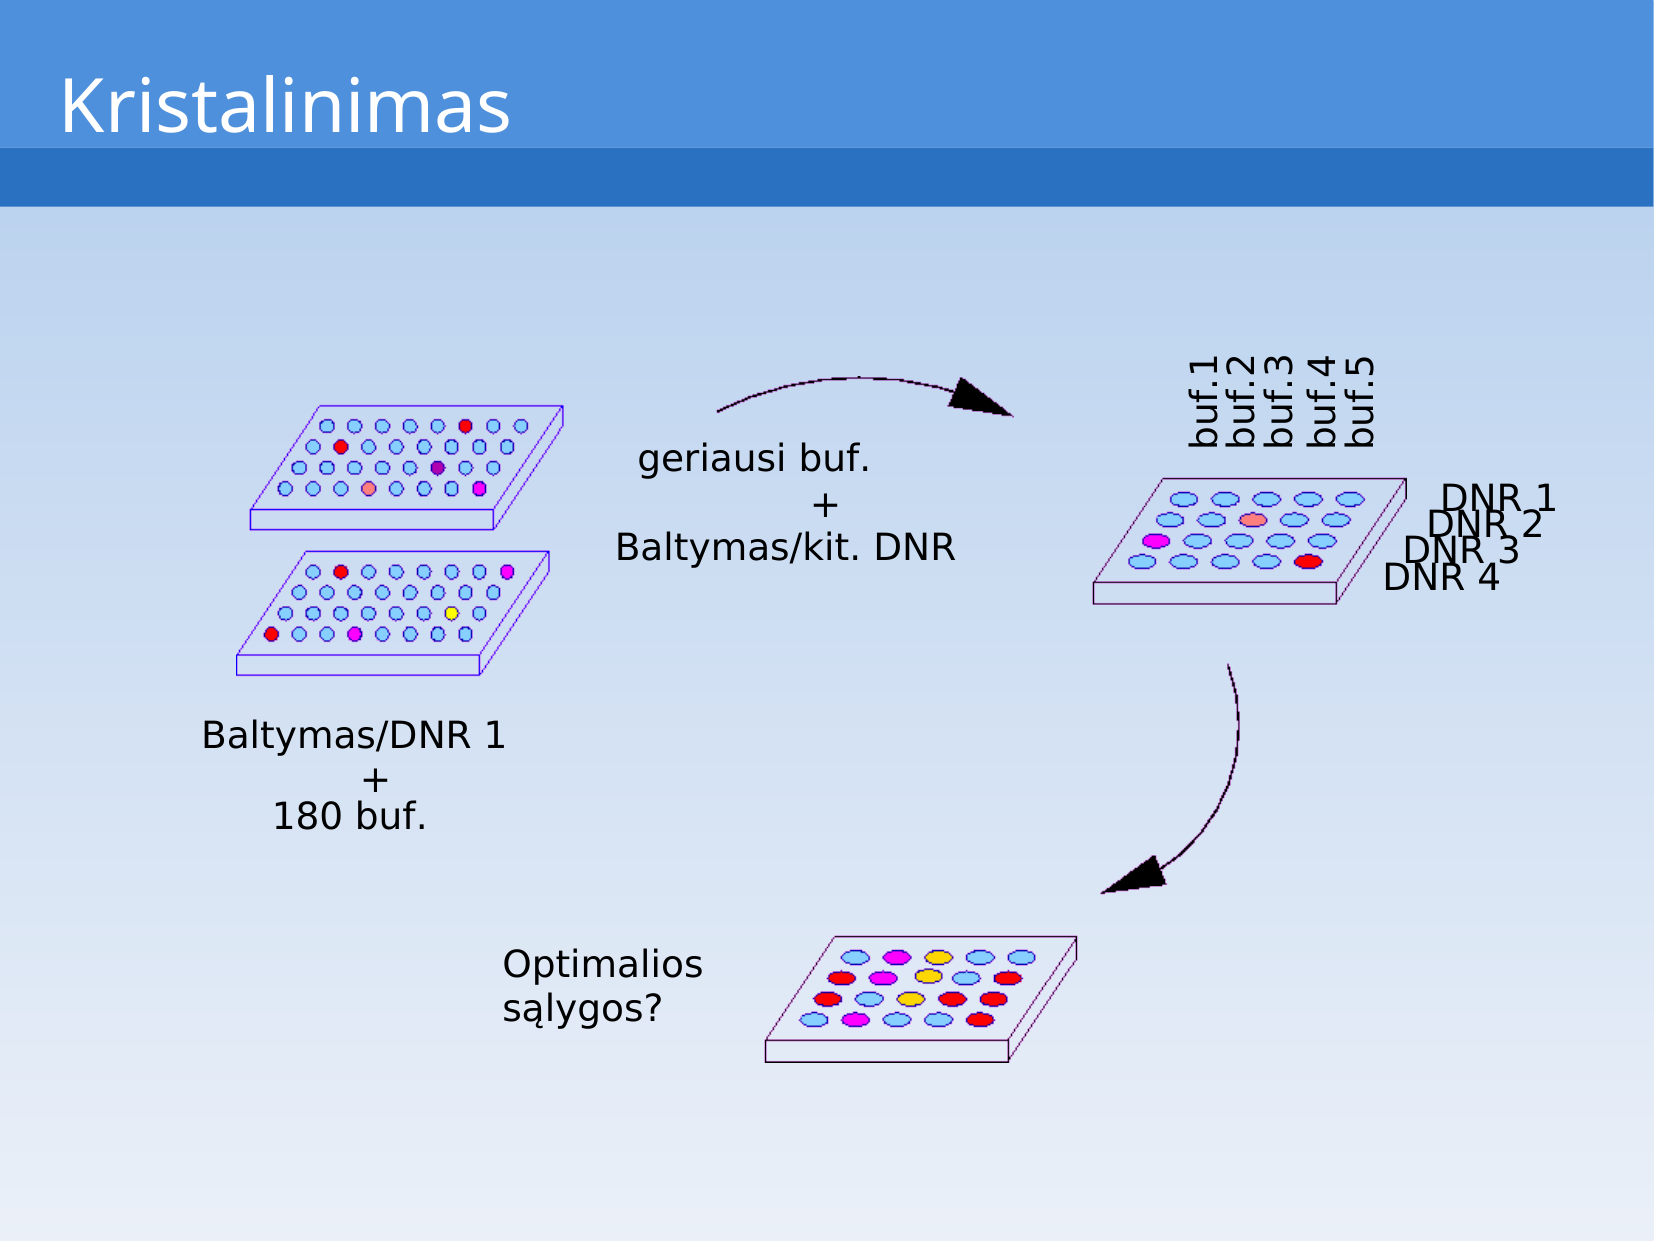

# Kristalinimas
buf.1
buf.2
buf.3
buf.4
buf.5
geriausi buf.
DNR 1
+
DNR 2
Baltymas/kit. DNR
DNR 3
DNR 4
Baltymas/DNR 1
+
180 buf.
Optimalios
sąlygos?